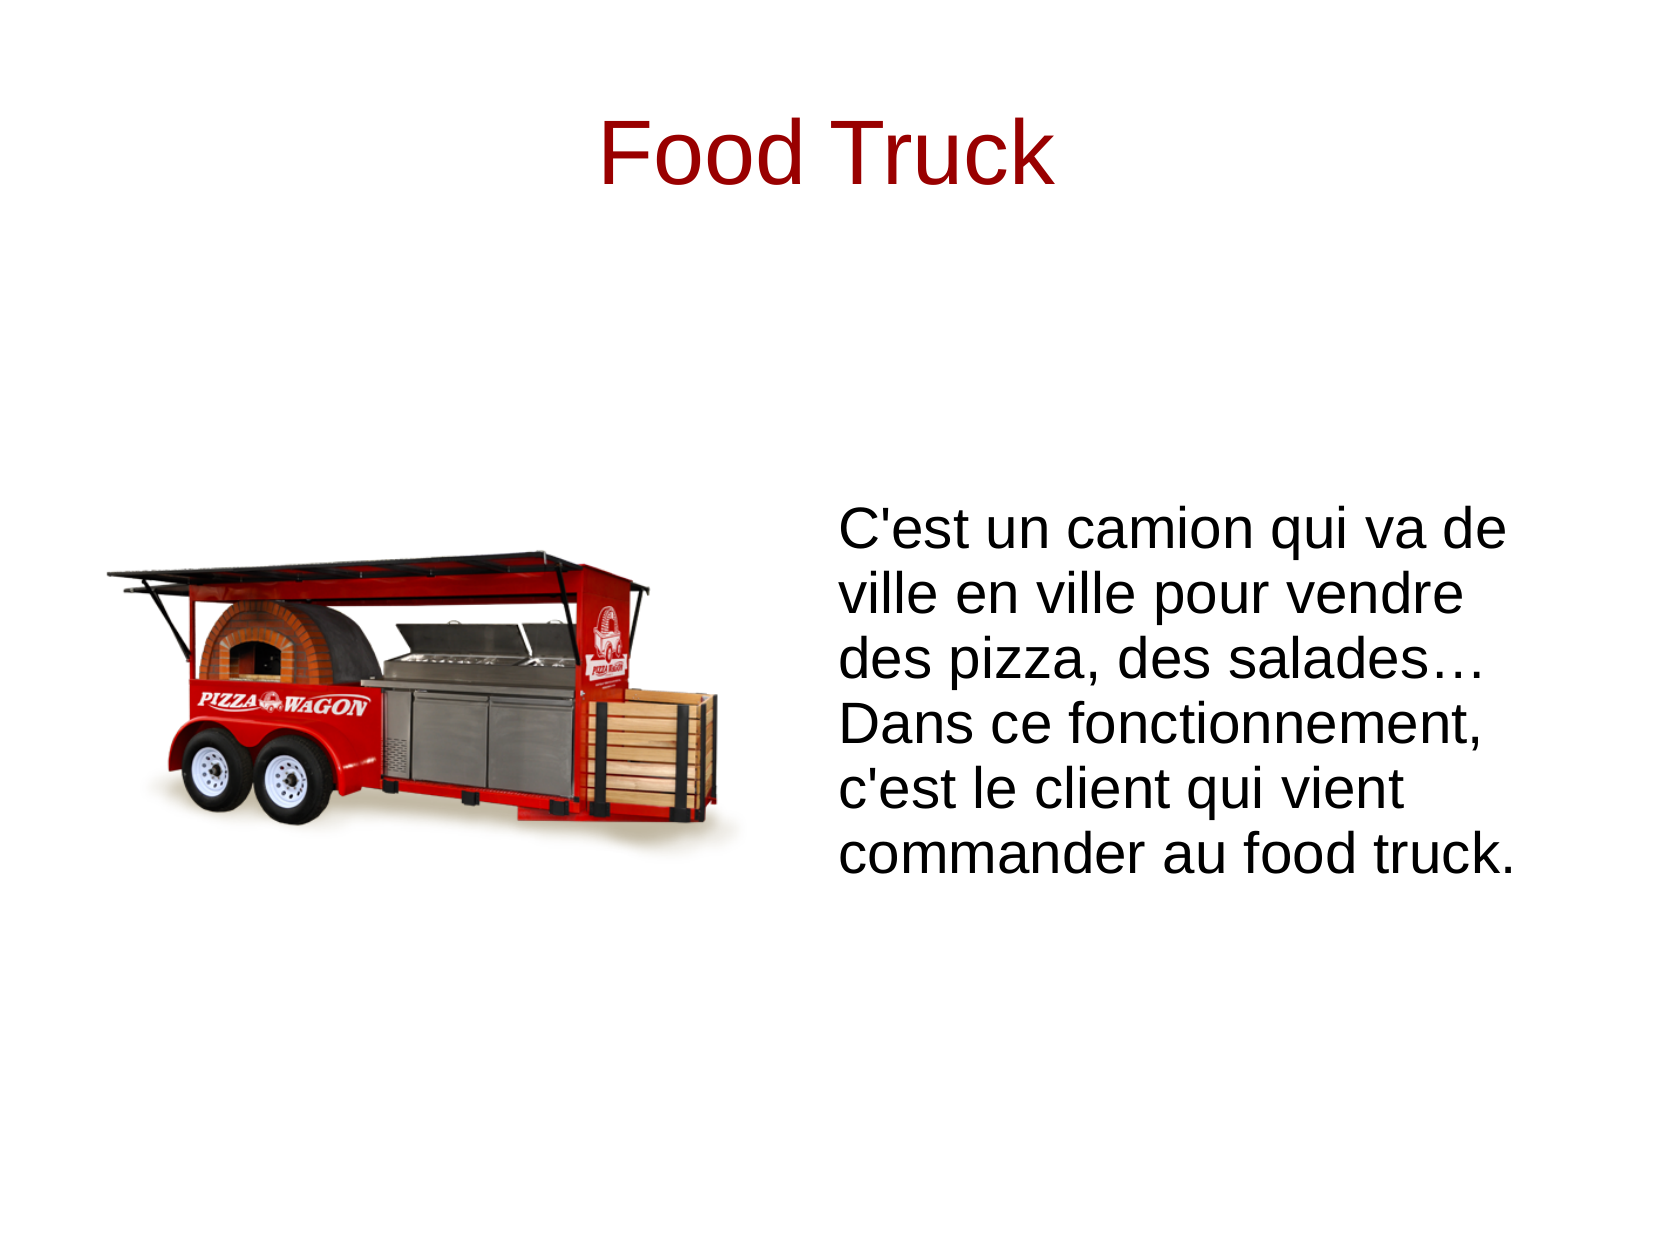

# Food Truck
C'est un camion qui va de ville en ville pour vendre des pizza, des salades… Dans ce fonctionnement, c'est le client qui vient commander au food truck.